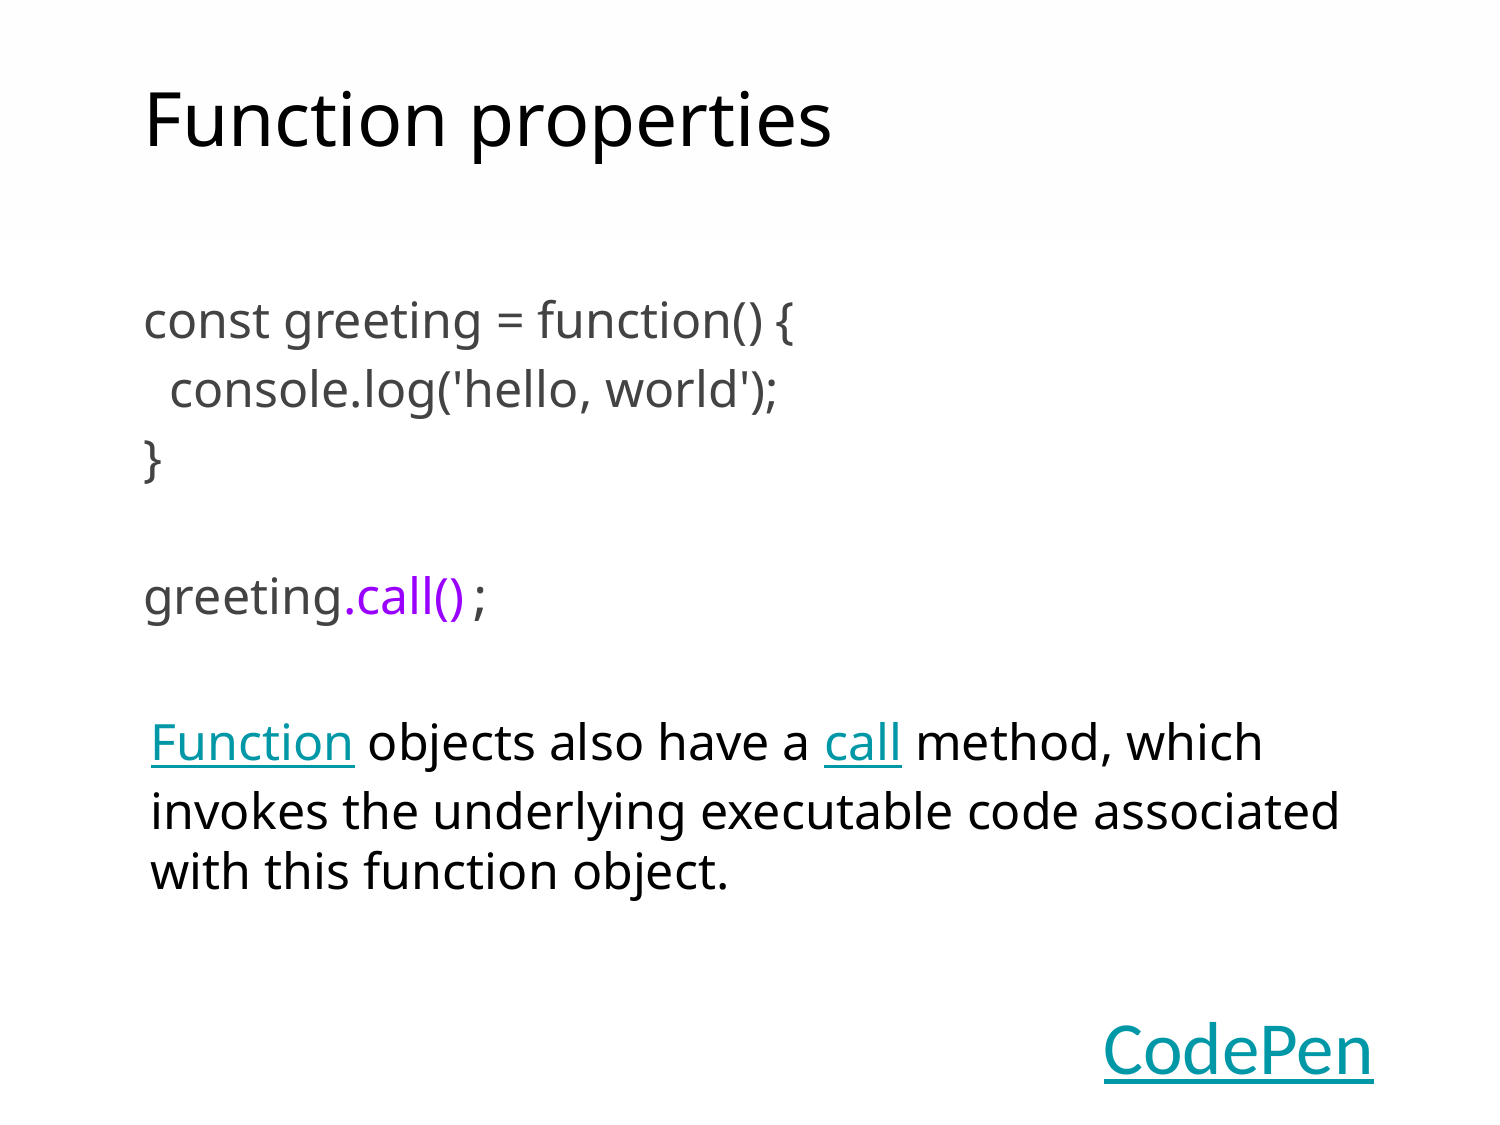

# Function properties
const greeting = function() {
 console.log('hello, world');
}
greeting.call();
Function objects also have a call method, which invokes the underlying executable code associated with this function object.
CodePen